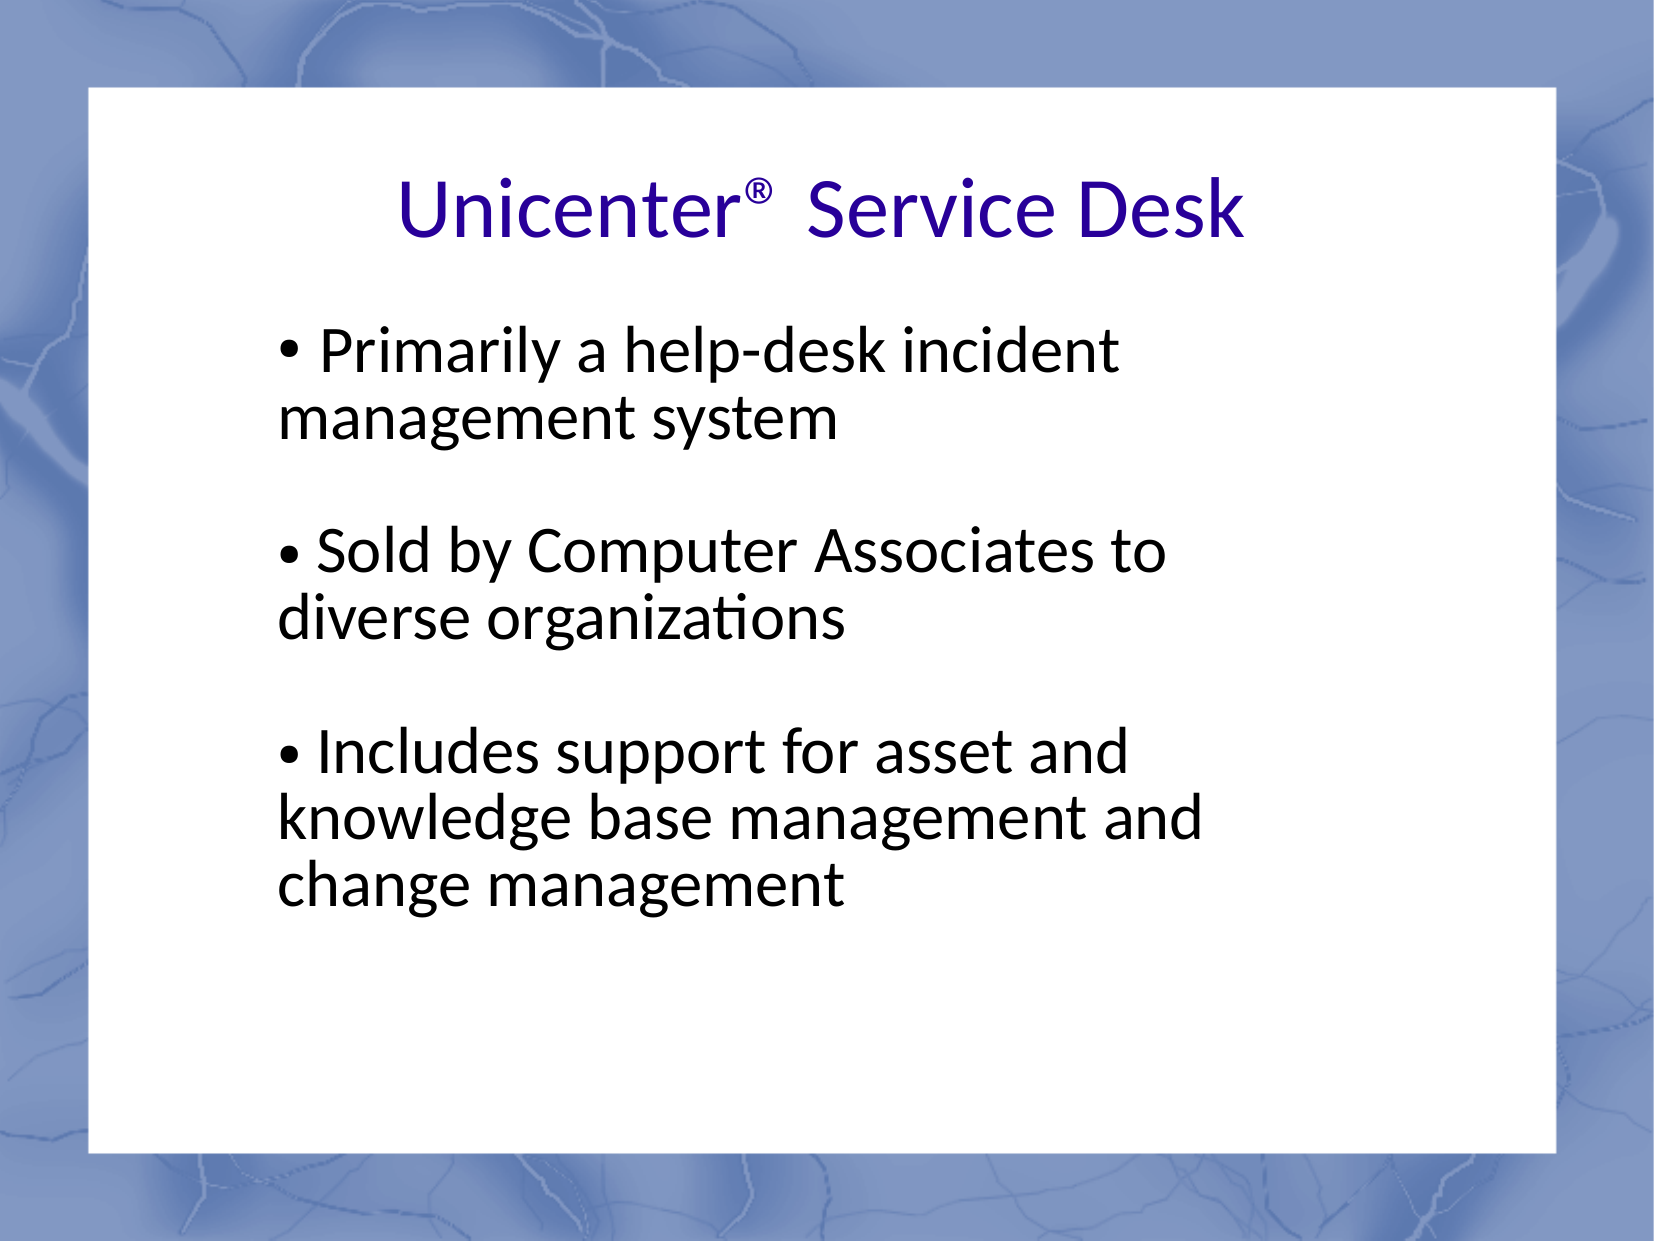

# Unicenter® Service Desk
 Primarily a help-desk incident management system
 Sold by Computer Associates to diverse organizations
 Includes support for asset and knowledge base management and change management